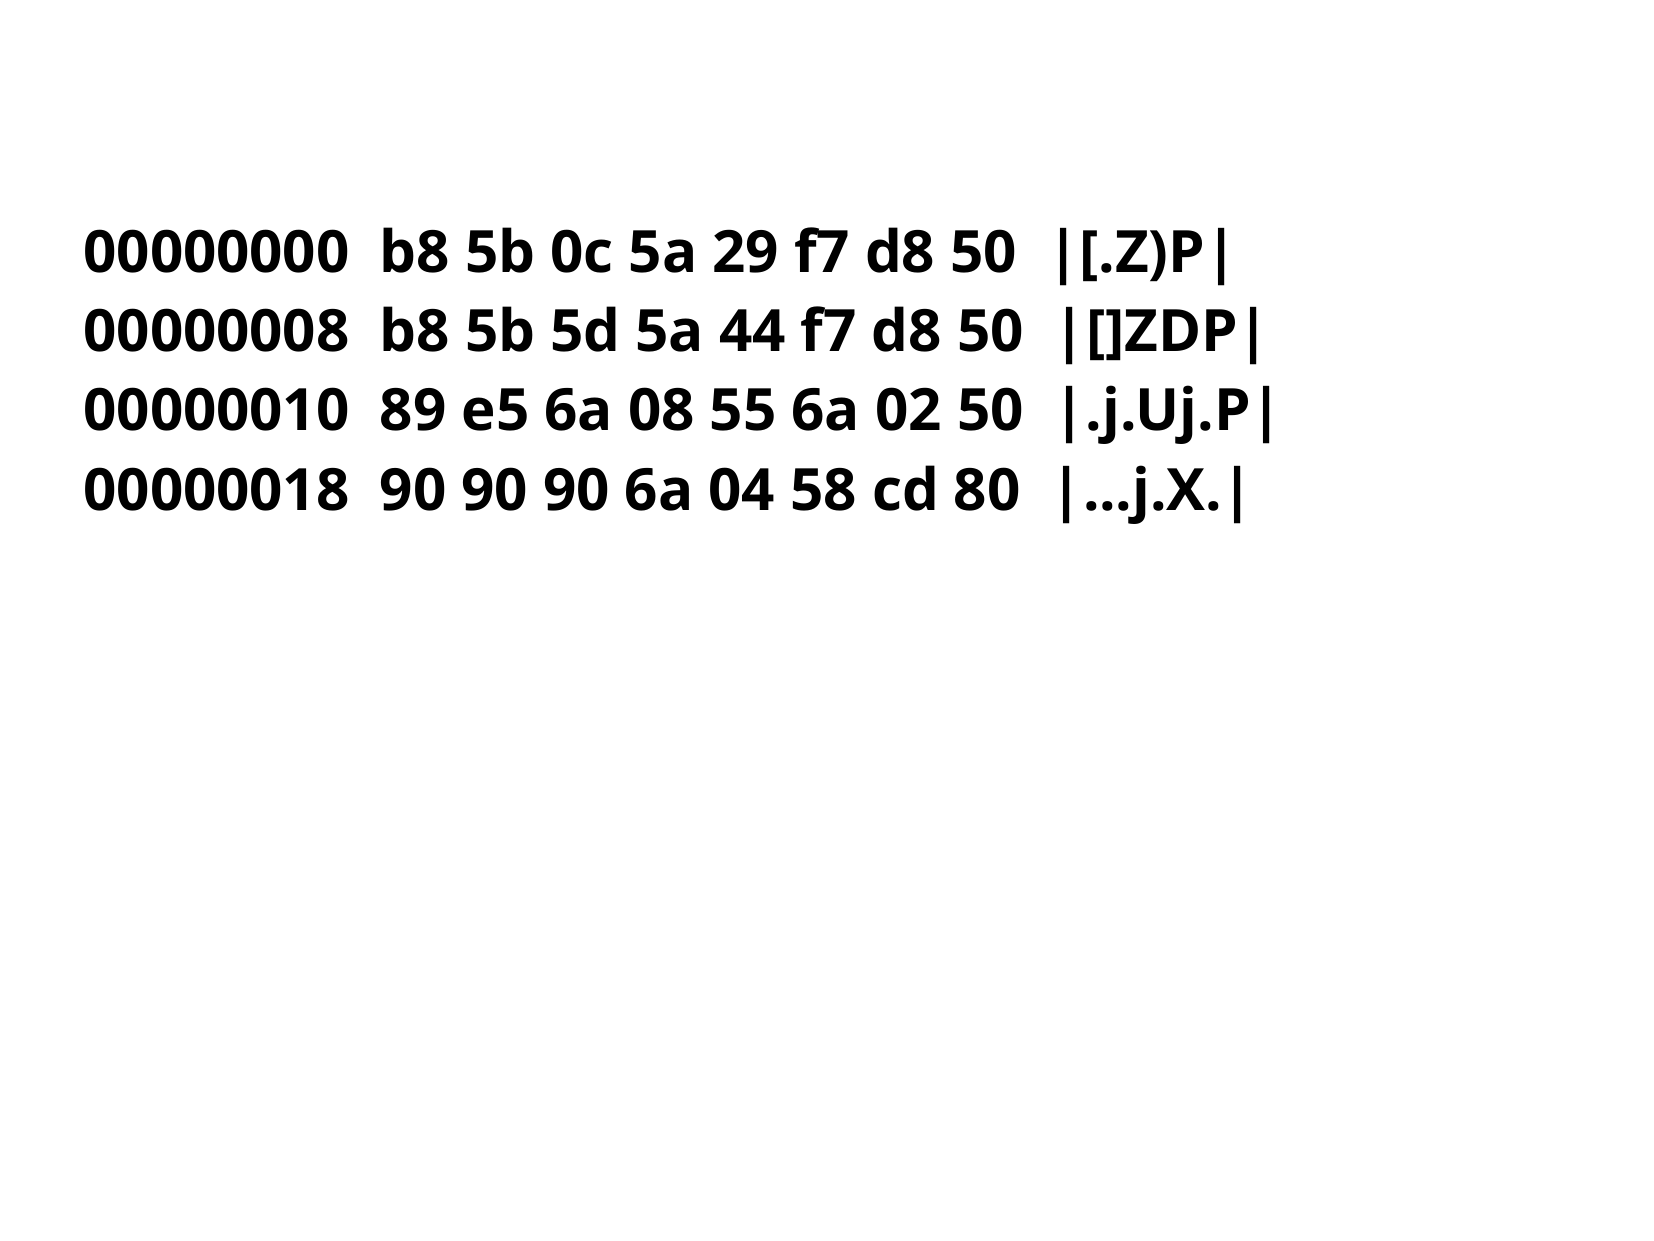

00000000 b8 5b 0c 5a 29 f7 d8 50 |[.Z)P|
00000008 b8 5b 5d 5a 44 f7 d8 50 |[]ZDP|
00000010 89 e5 6a 08 55 6a 02 50 |.j.Uj.P|
00000018 90 90 90 6a 04 58 cd 80 |...j.X.|